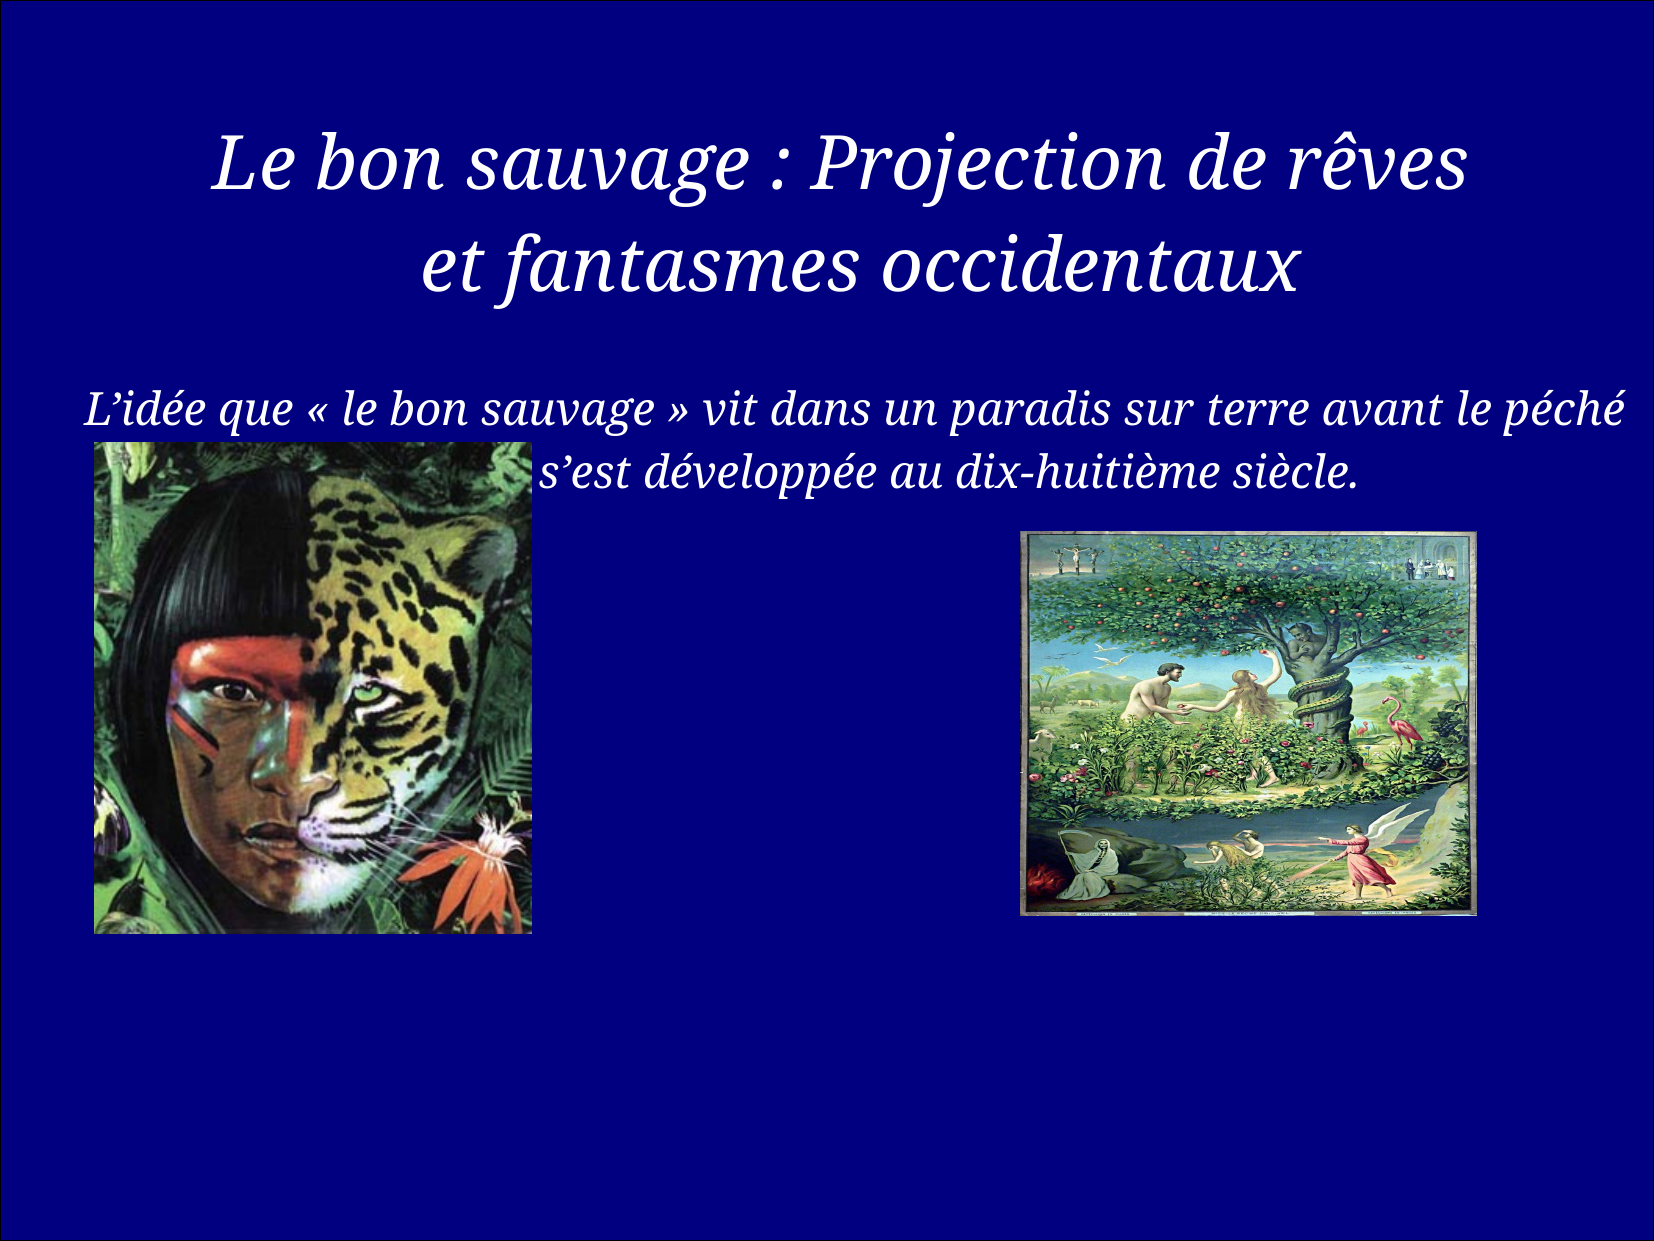

Le bon sauvage : Projection de rêves
et fantasmes occidentaux
L’idée que « le bon sauvage » vit dans un paradis sur terre avant le péché
originel s’est développée au dix-huitième siècle.
Les occidentaux pensent que le « bon sauvage » est en harmonie avec la nature ,
 qu'il est heureux et se contente de peu.